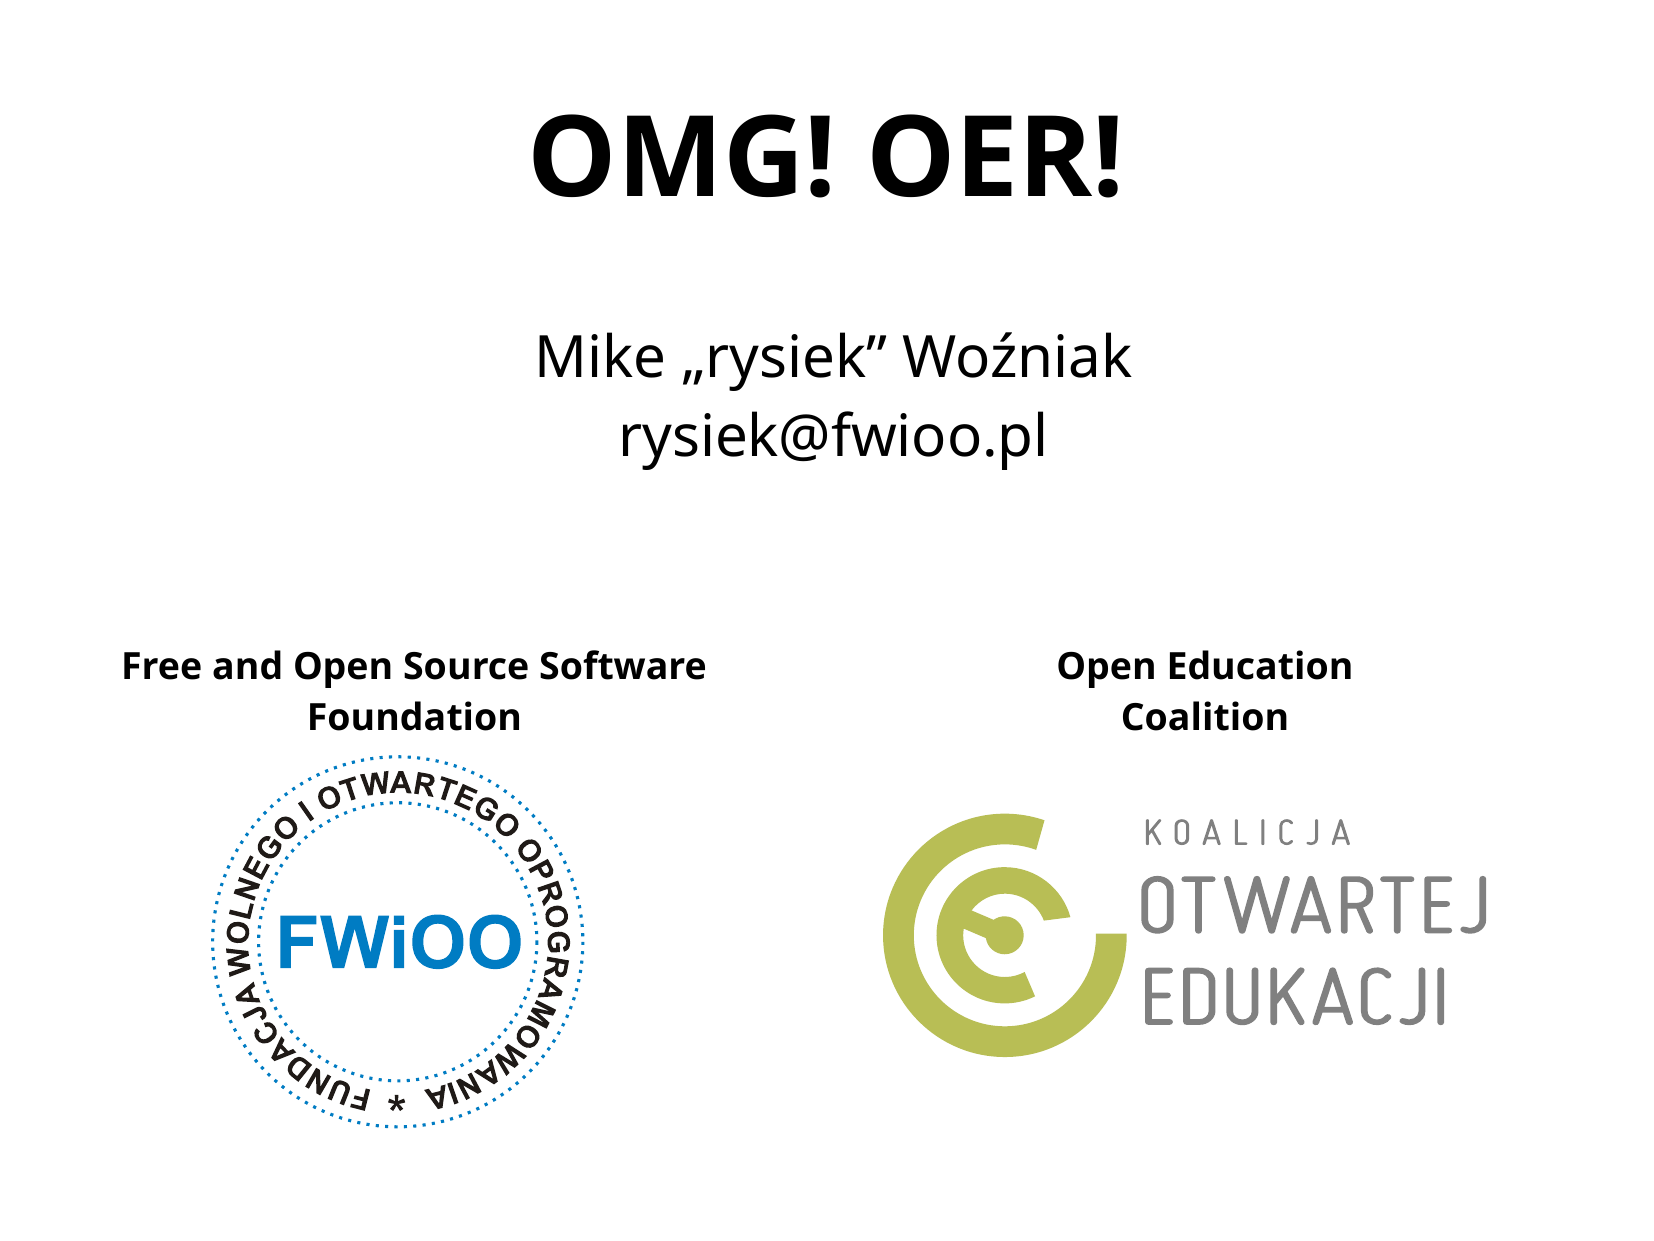

# OMG! OER!
Mike „rysiek” Woźniak
rysiek@fwioo.pl
Free and Open Source Software
Foundation
Open Education
Coalition